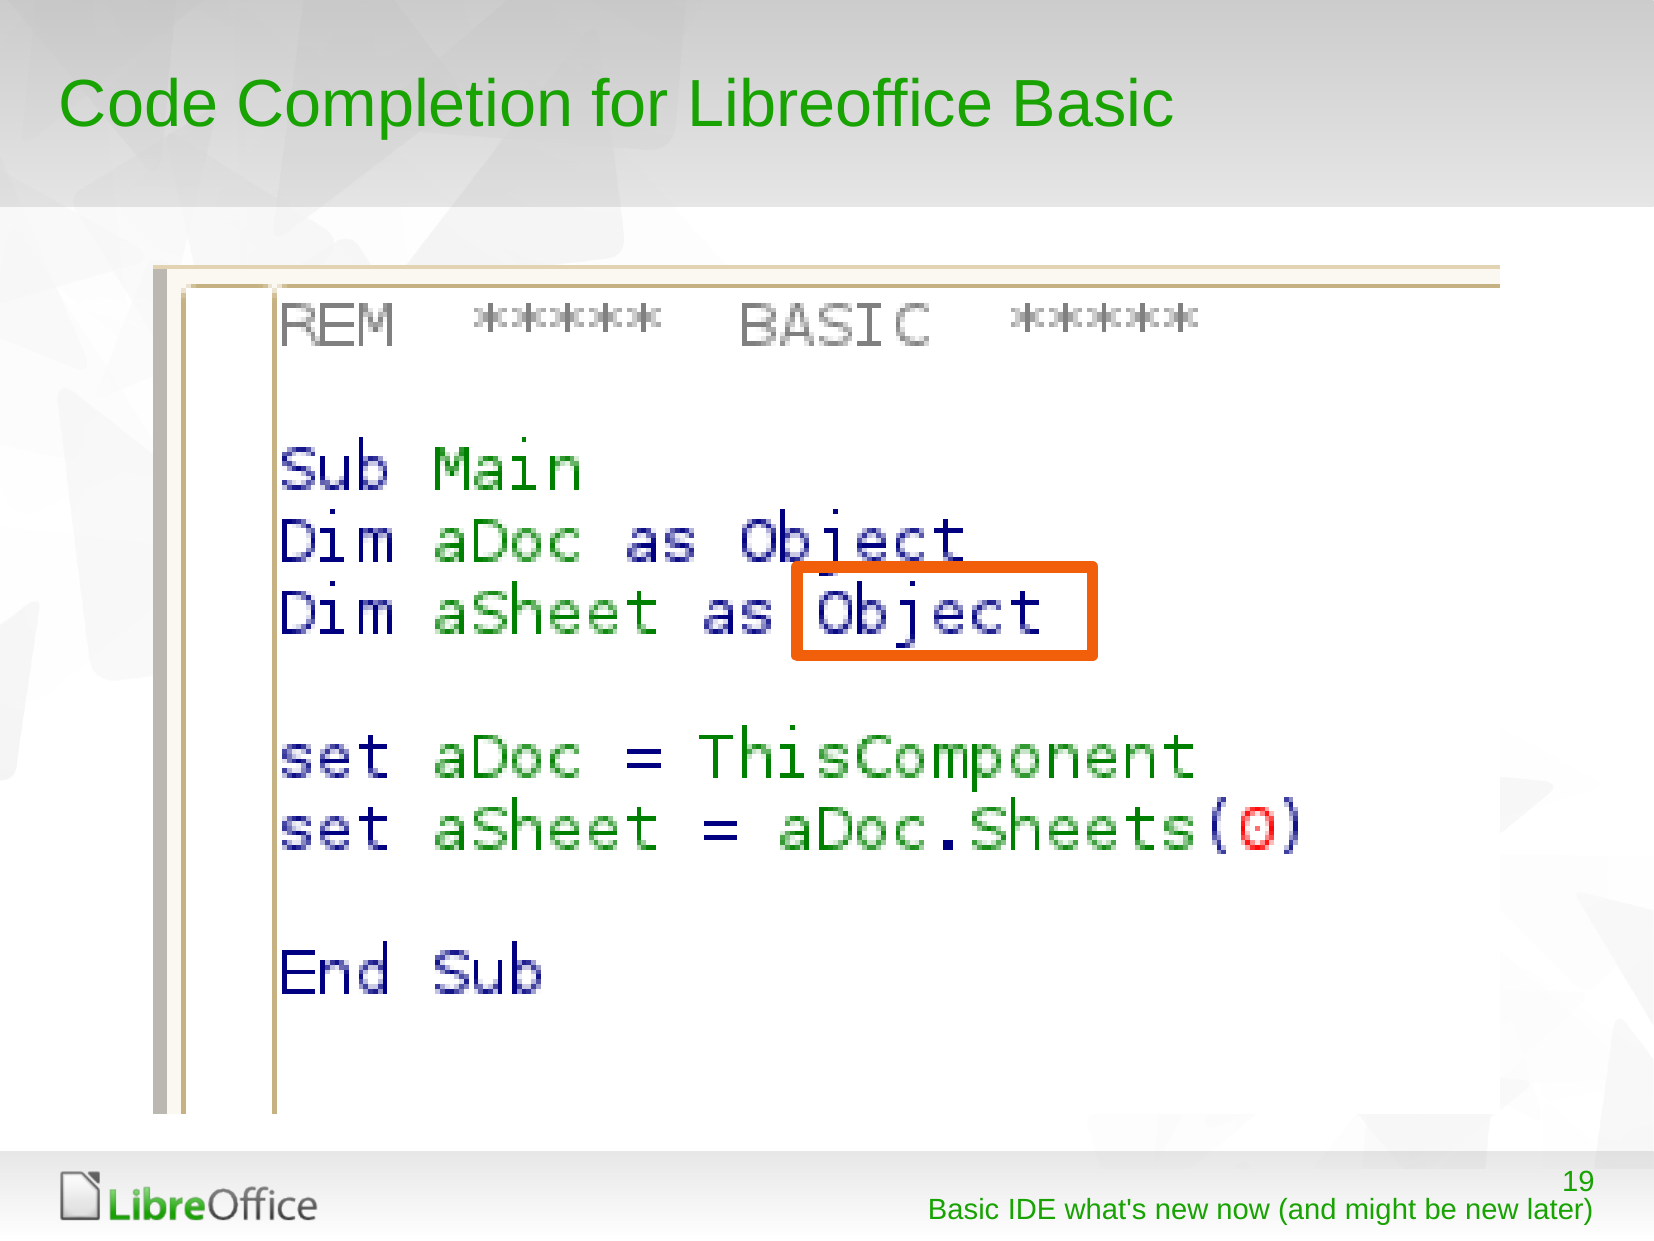

# Code Completion for Libreoffice Basic
19
Basic IDE what's new now (and might be new later)